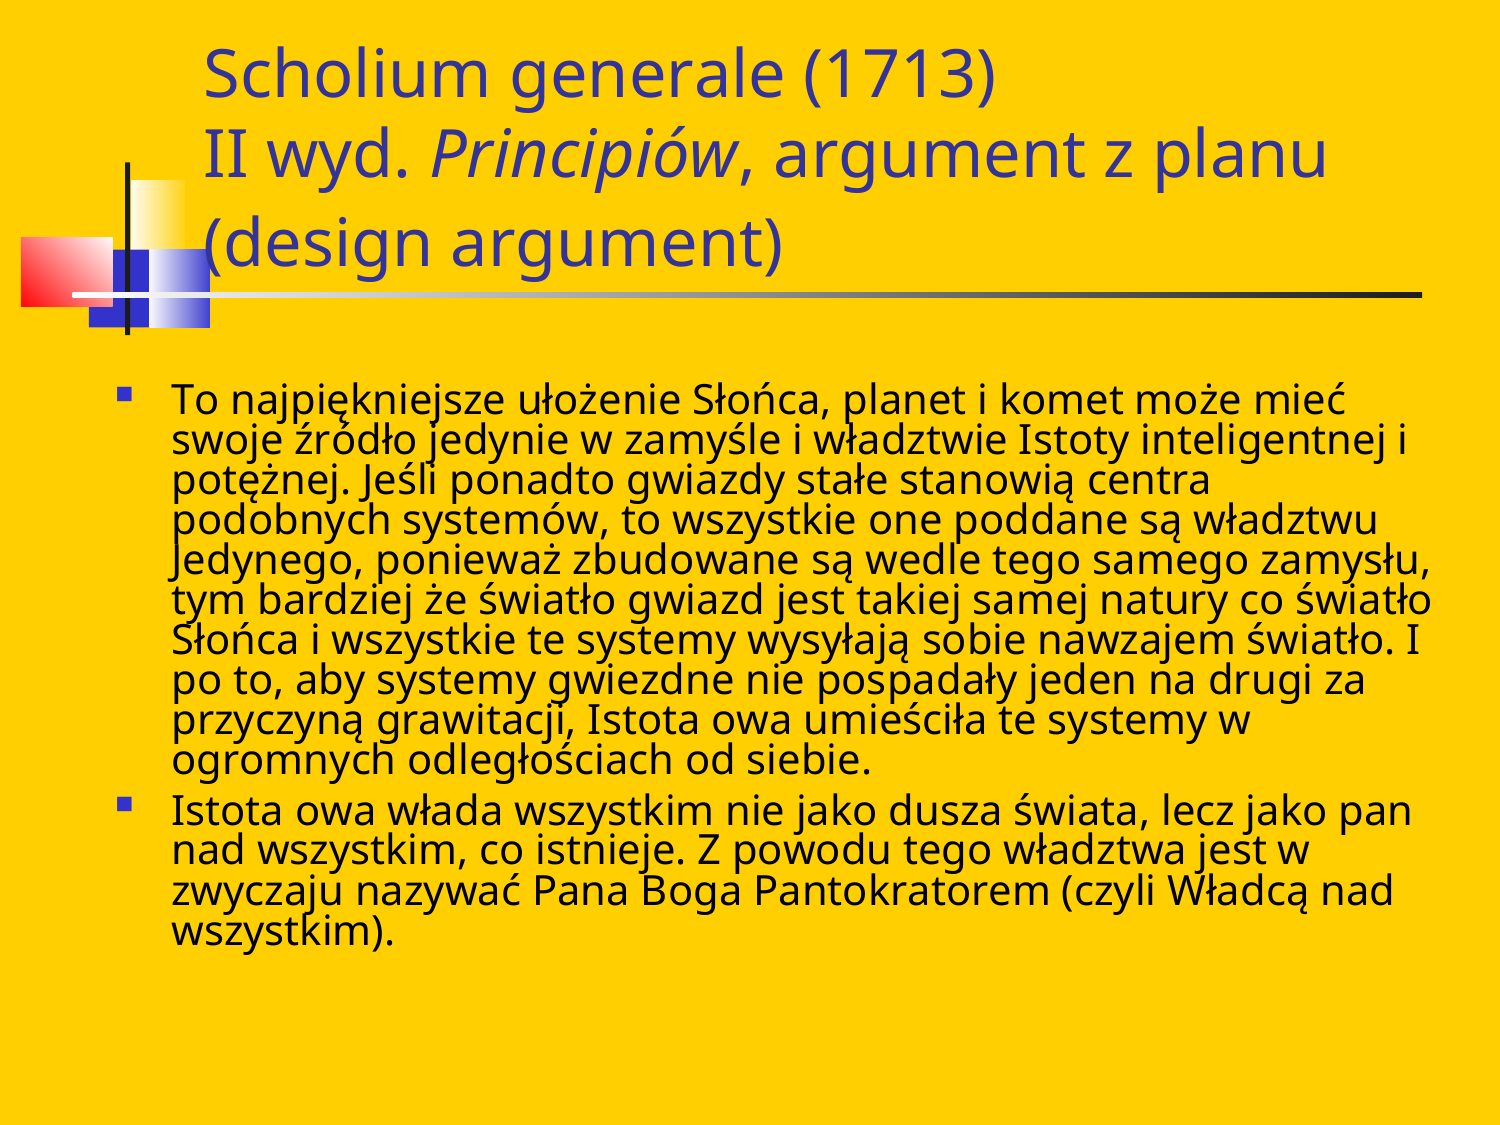

# Scholium generale (1713) II wyd. Principiów, argument z planu (design argument)
To najpiękniejsze ułożenie Słońca, planet i komet może mieć swoje źródło jedynie w zamyśle i władztwie Istoty inteligentnej i potężnej. Jeśli ponadto gwiazdy stałe stanowią centra podobnych systemów, to wszystkie one poddane są władztwu Jedynego, ponieważ zbudowane są wedle tego samego zamysłu, tym bardziej że światło gwiazd jest takiej samej natury co światło Słońca i wszystkie te systemy wysyłają sobie nawzajem światło. I po to, aby systemy gwiezdne nie pospadały jeden na drugi za przyczyną grawitacji, Istota owa umieściła te systemy w ogromnych odległościach od siebie.
Istota owa włada wszystkim nie jako dusza świata, lecz jako pan nad wszystkim, co istnieje. Z powodu tego władztwa jest w zwyczaju nazywać Pana Boga Pantokratorem (czyli Władcą nad wszystkim).